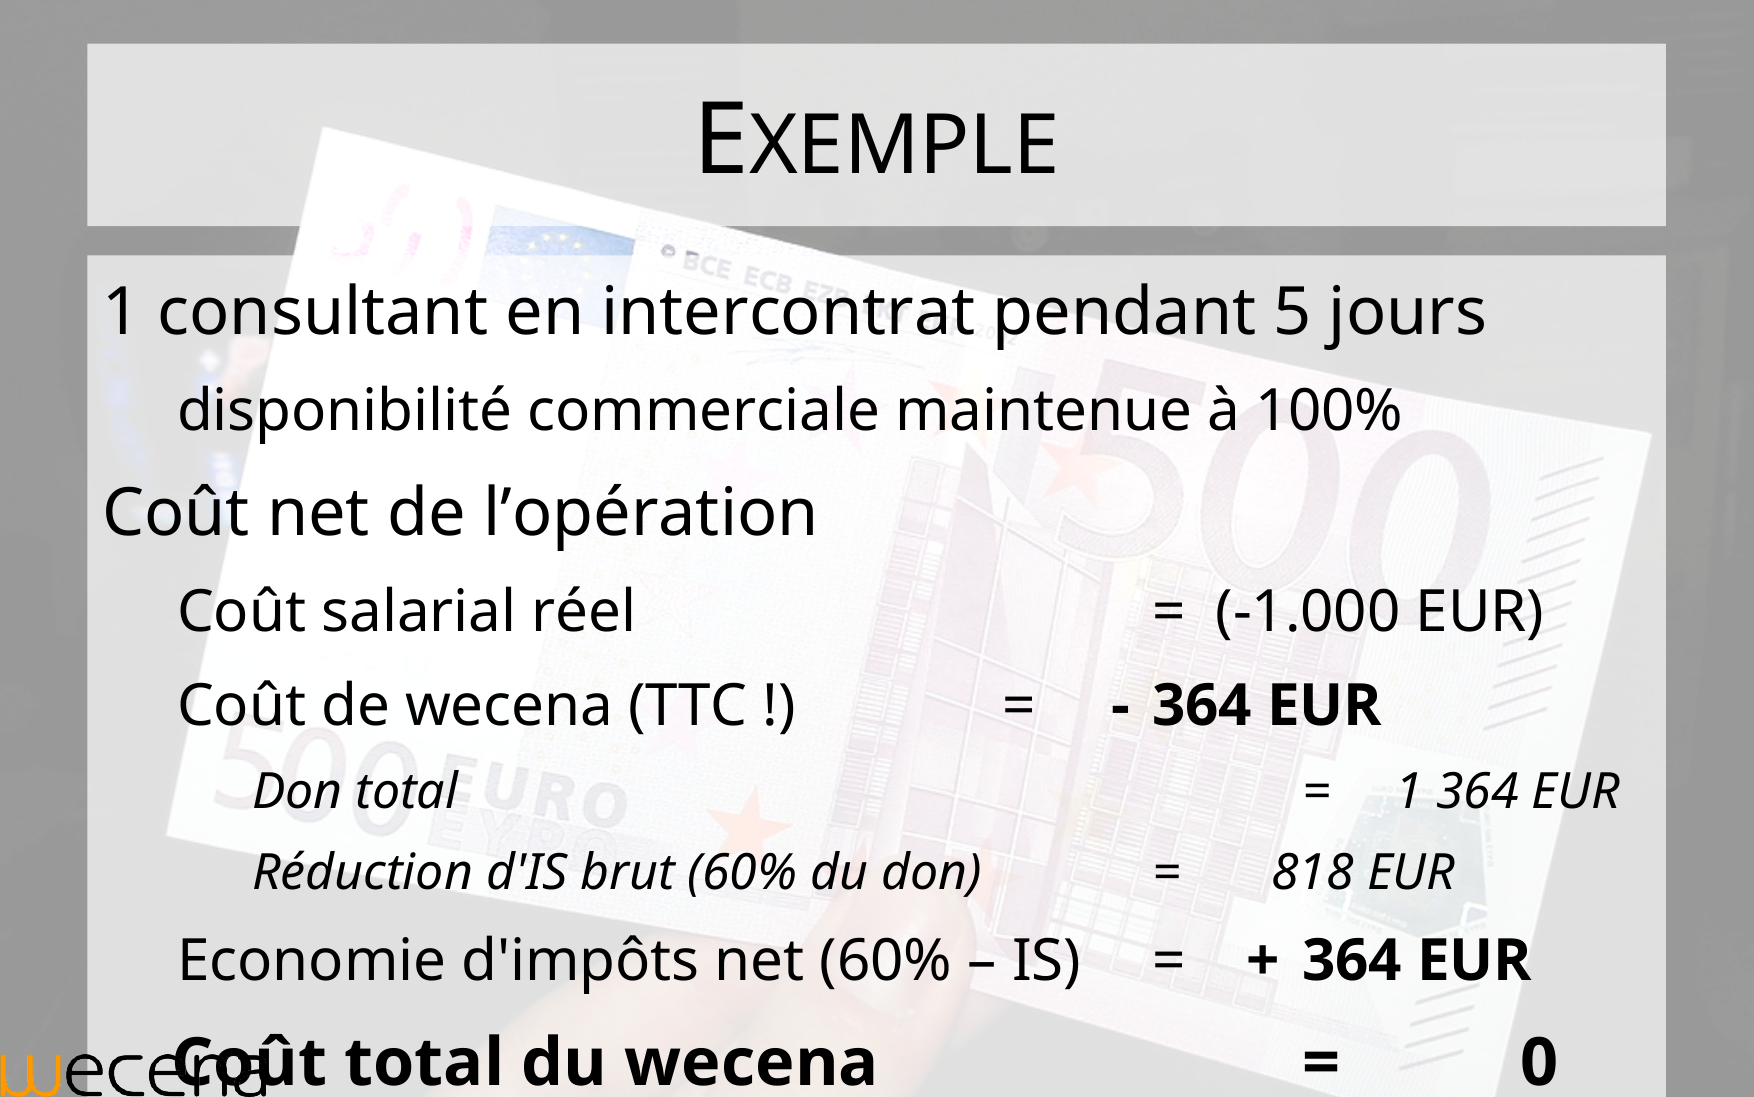

# EXEMPLE
1 consultant en intercontrat pendant 5 jours
disponibilité commerciale maintenue à 100%
Coût net de l’opération
Coût salarial réel				= (-1.000 EUR)
Coût de wecena (TTC !)		= -	364 EUR
Don total						= 1 364 EUR
Réduction d'IS brut (60% du don)		= 818 EUR
Economie d'impôts net (60% – IS)	= +	364 EUR
 Coût total du wecena			=	 0 EUR